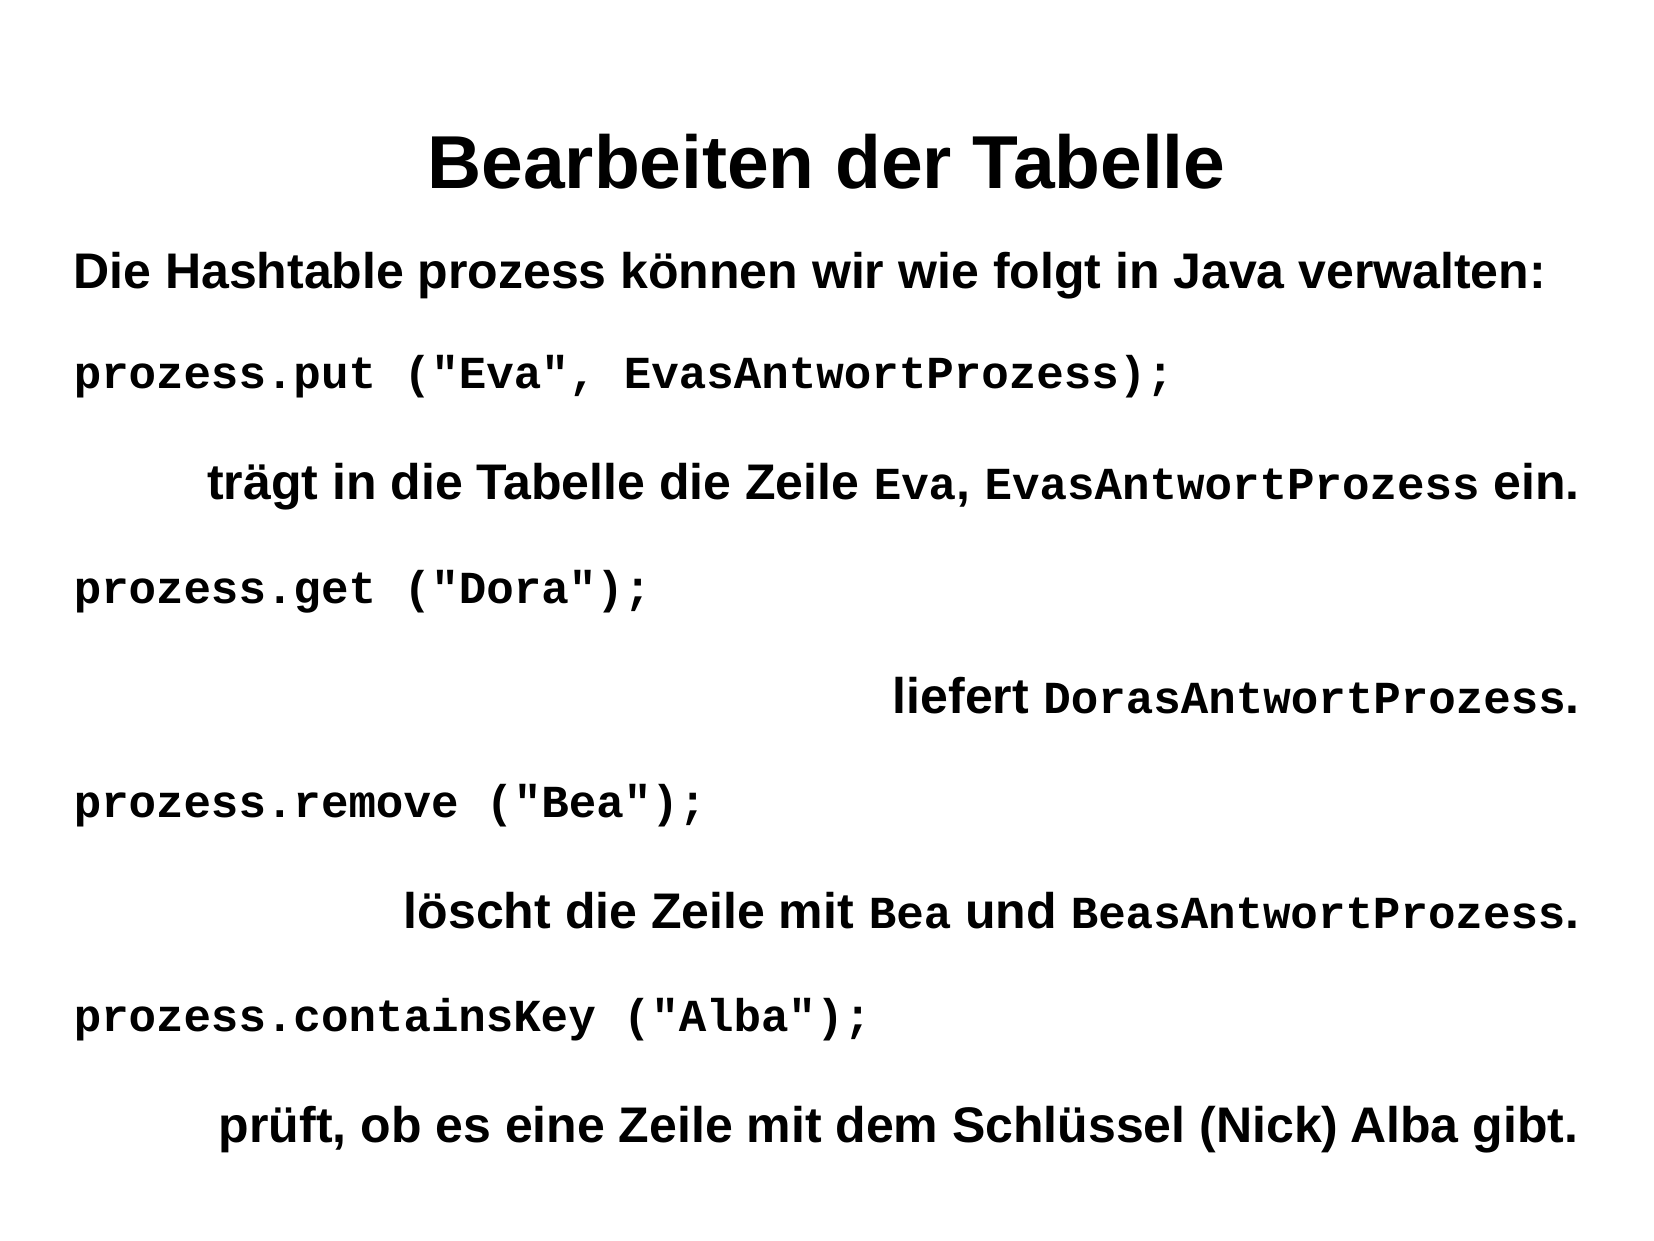

# Bearbeiten der Tabelle
Die Hashtable prozess können wir wie folgt in Java verwalten:
prozess.put ("Eva", EvasAntwortProzess);
trägt in die Tabelle die Zeile Eva, EvasAntwortProzess ein.
prozess.get ("Dora");
liefert DorasAntwortProzess.
prozess.remove ("Bea");
löscht die Zeile mit Bea und BeasAntwortProzess.
prozess.containsKey ("Alba");
prüft, ob es eine Zeile mit dem Schlüssel (Nick) Alba gibt.